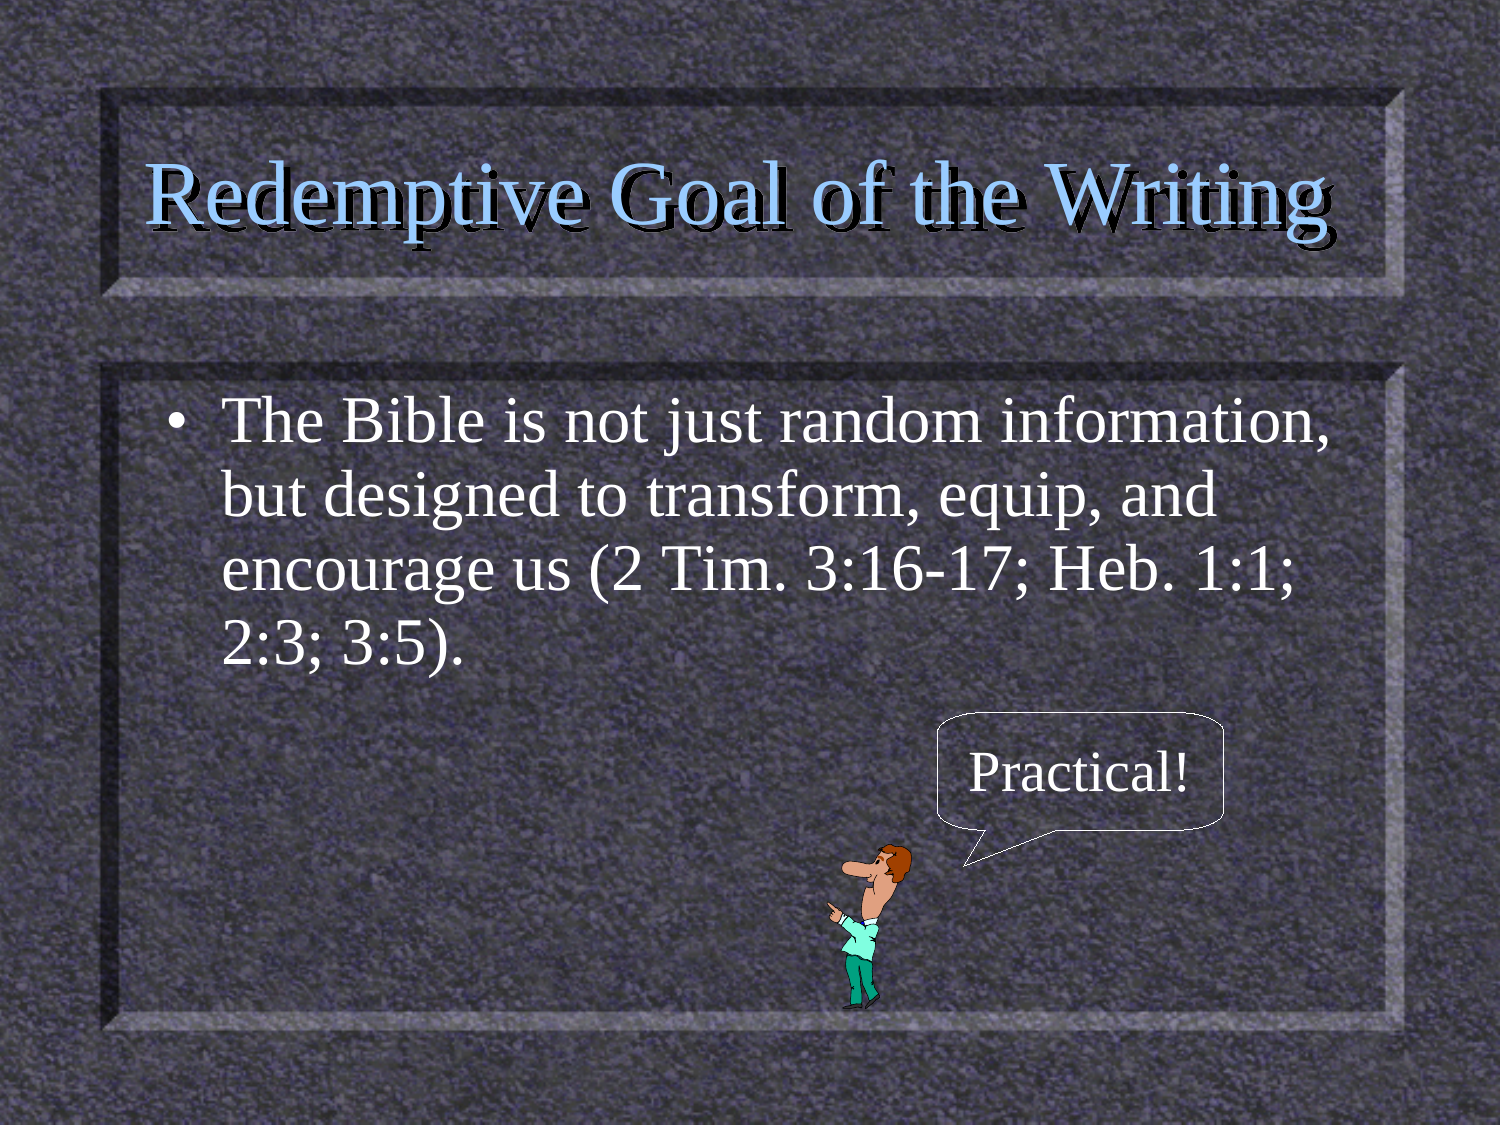

# Redemptive Goal of the Writing
The Bible is not just random information, but designed to transform, equip, and encourage us (2 Tim. 3:16-17; Heb. 1:1; 2:3; 3:5).
Practical!